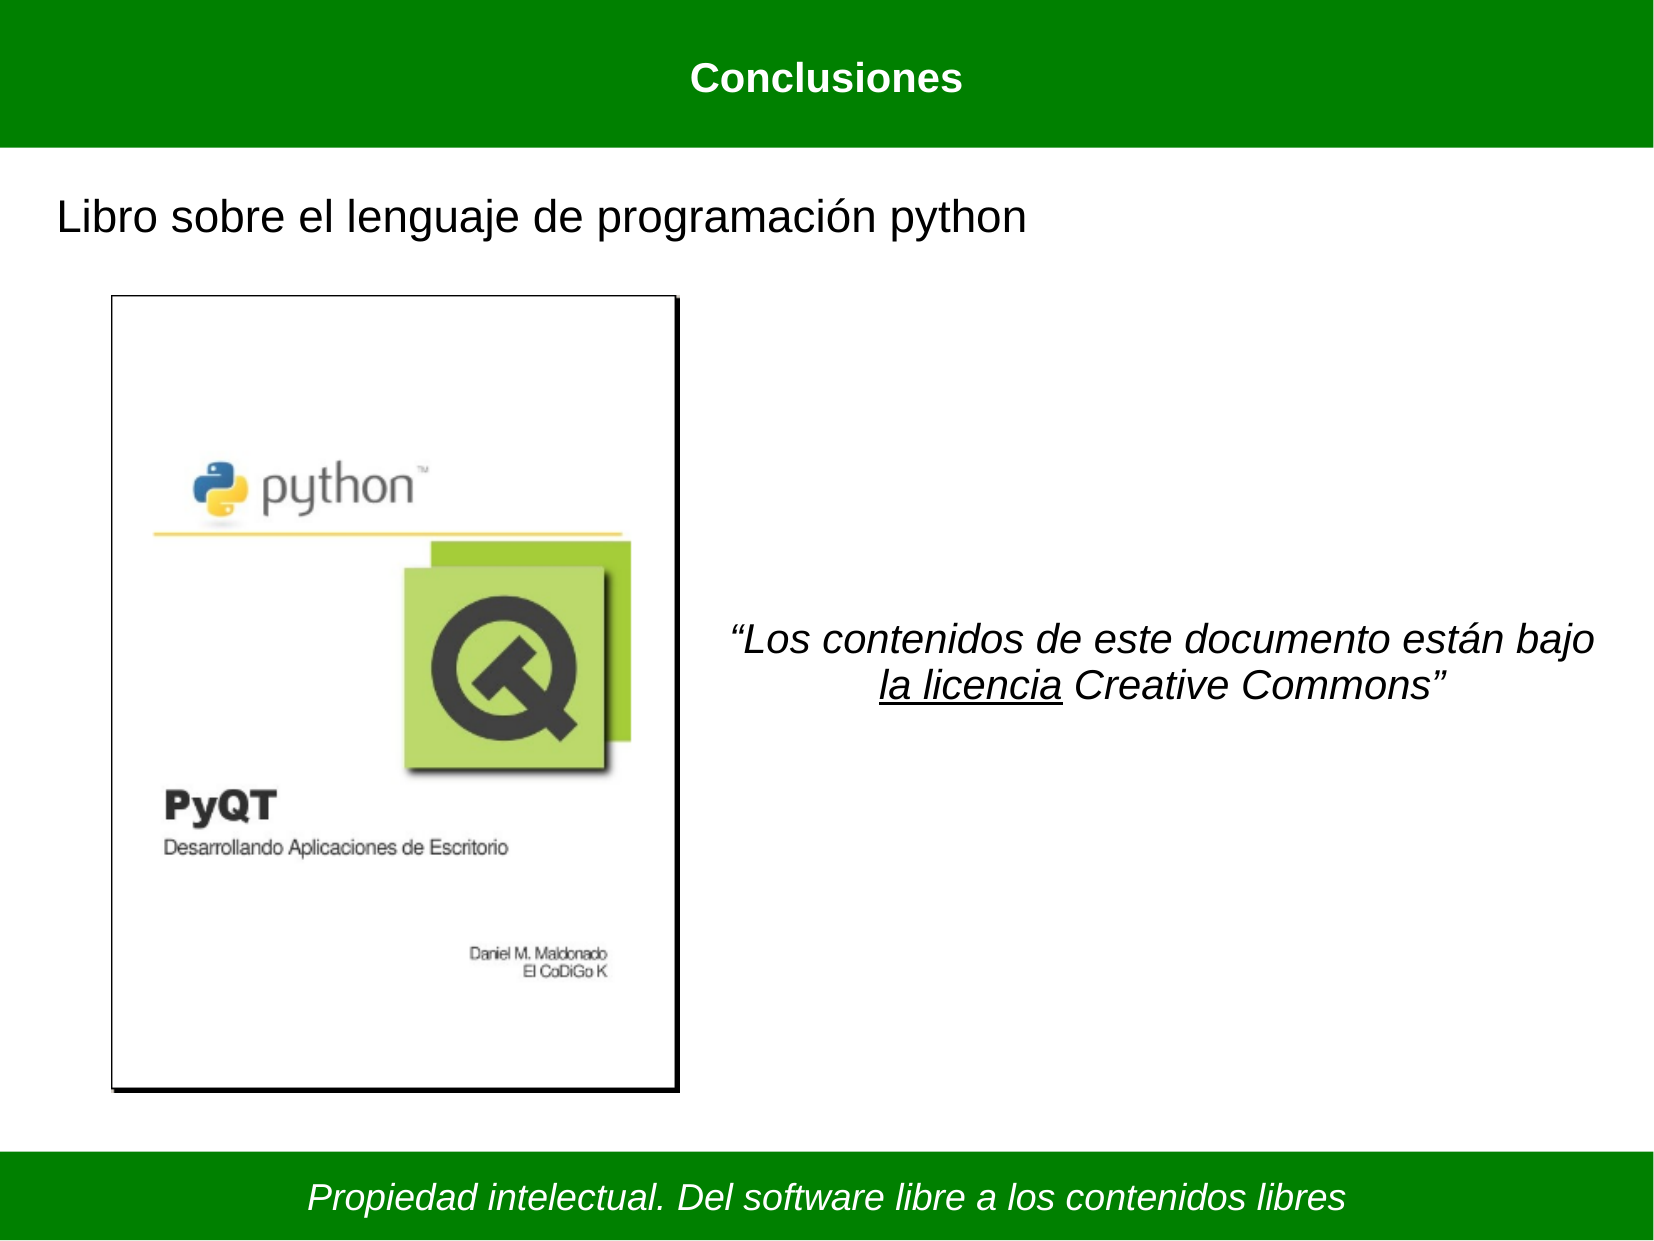

Conclusiones
Libro sobre el lenguaje de programación python
“Los contenidos de este documento están bajo
la licencia Creative Commons”
Propiedad intelectual. Del software libre a los contenidos libres